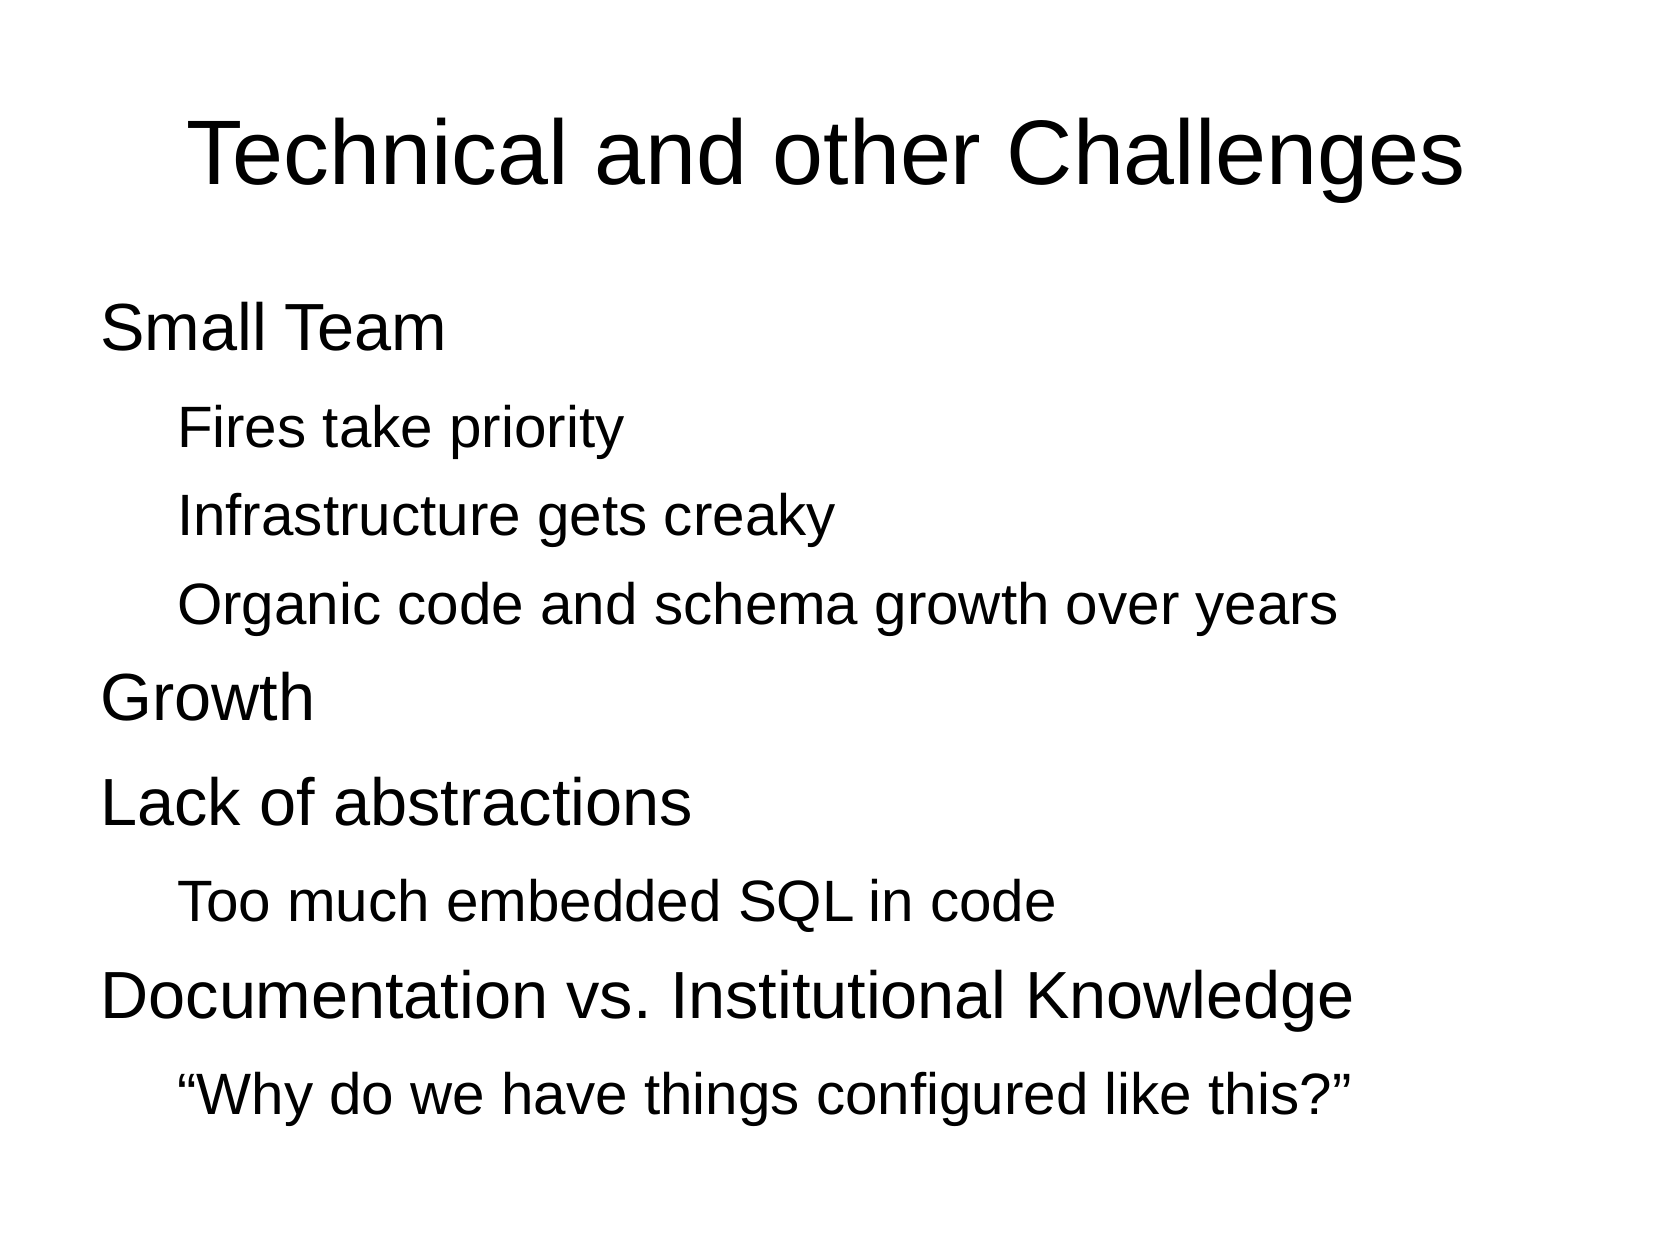

# Technical and other Challenges
Small Team
Fires take priority
Infrastructure gets creaky
Organic code and schema growth over years
Growth
Lack of abstractions
Too much embedded SQL in code
Documentation vs. Institutional Knowledge
“Why do we have things configured like this?”